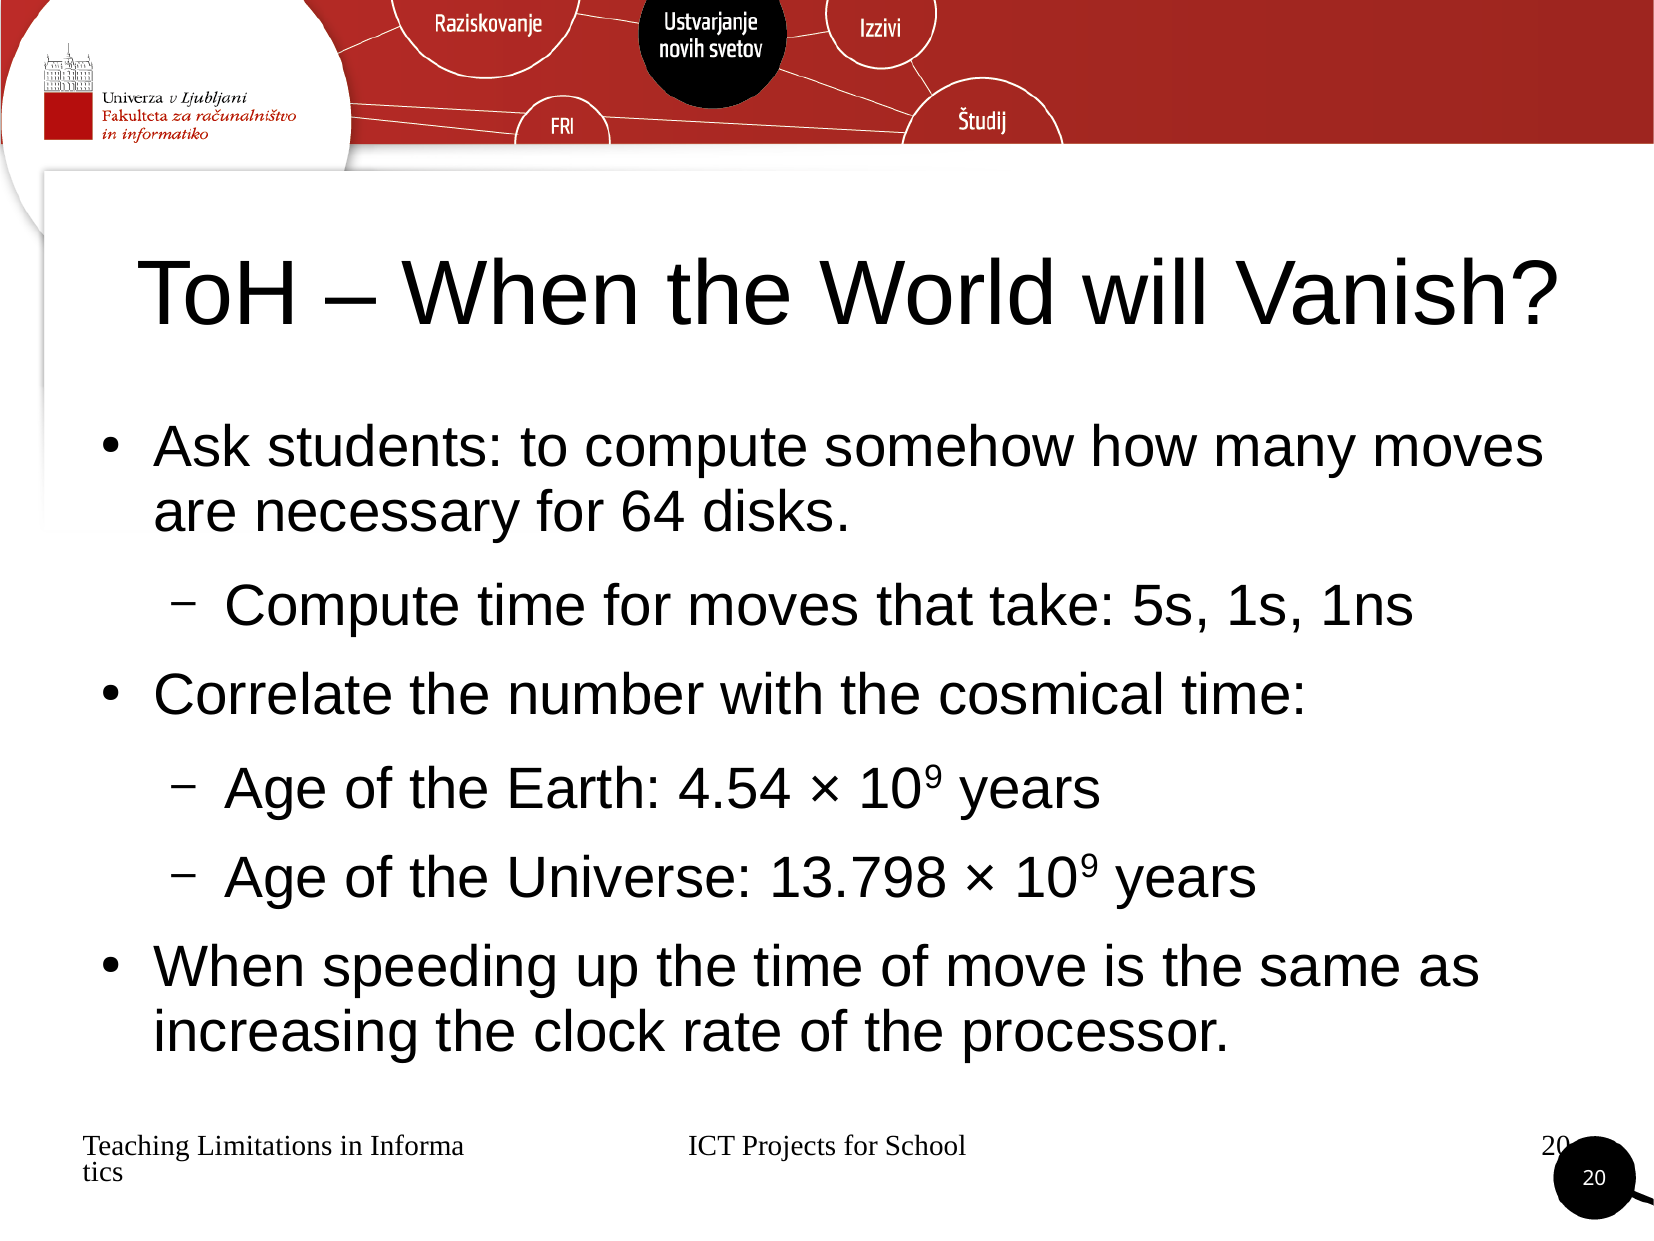

# ToH – When the World will Vanish?
Ask students: to compute somehow how many moves are necessary for 64 disks.
Compute time for moves that take: 5s, 1s, 1ns
Correlate the number with the cosmical time:
Age of the Earth: 4.54 × 109 years
Age of the Universe: 13.798 × 109 years
When speeding up the time of move is the same as increasing the clock rate of the processor.
Teaching Limitations in Informatics
ICT Projects for School
20